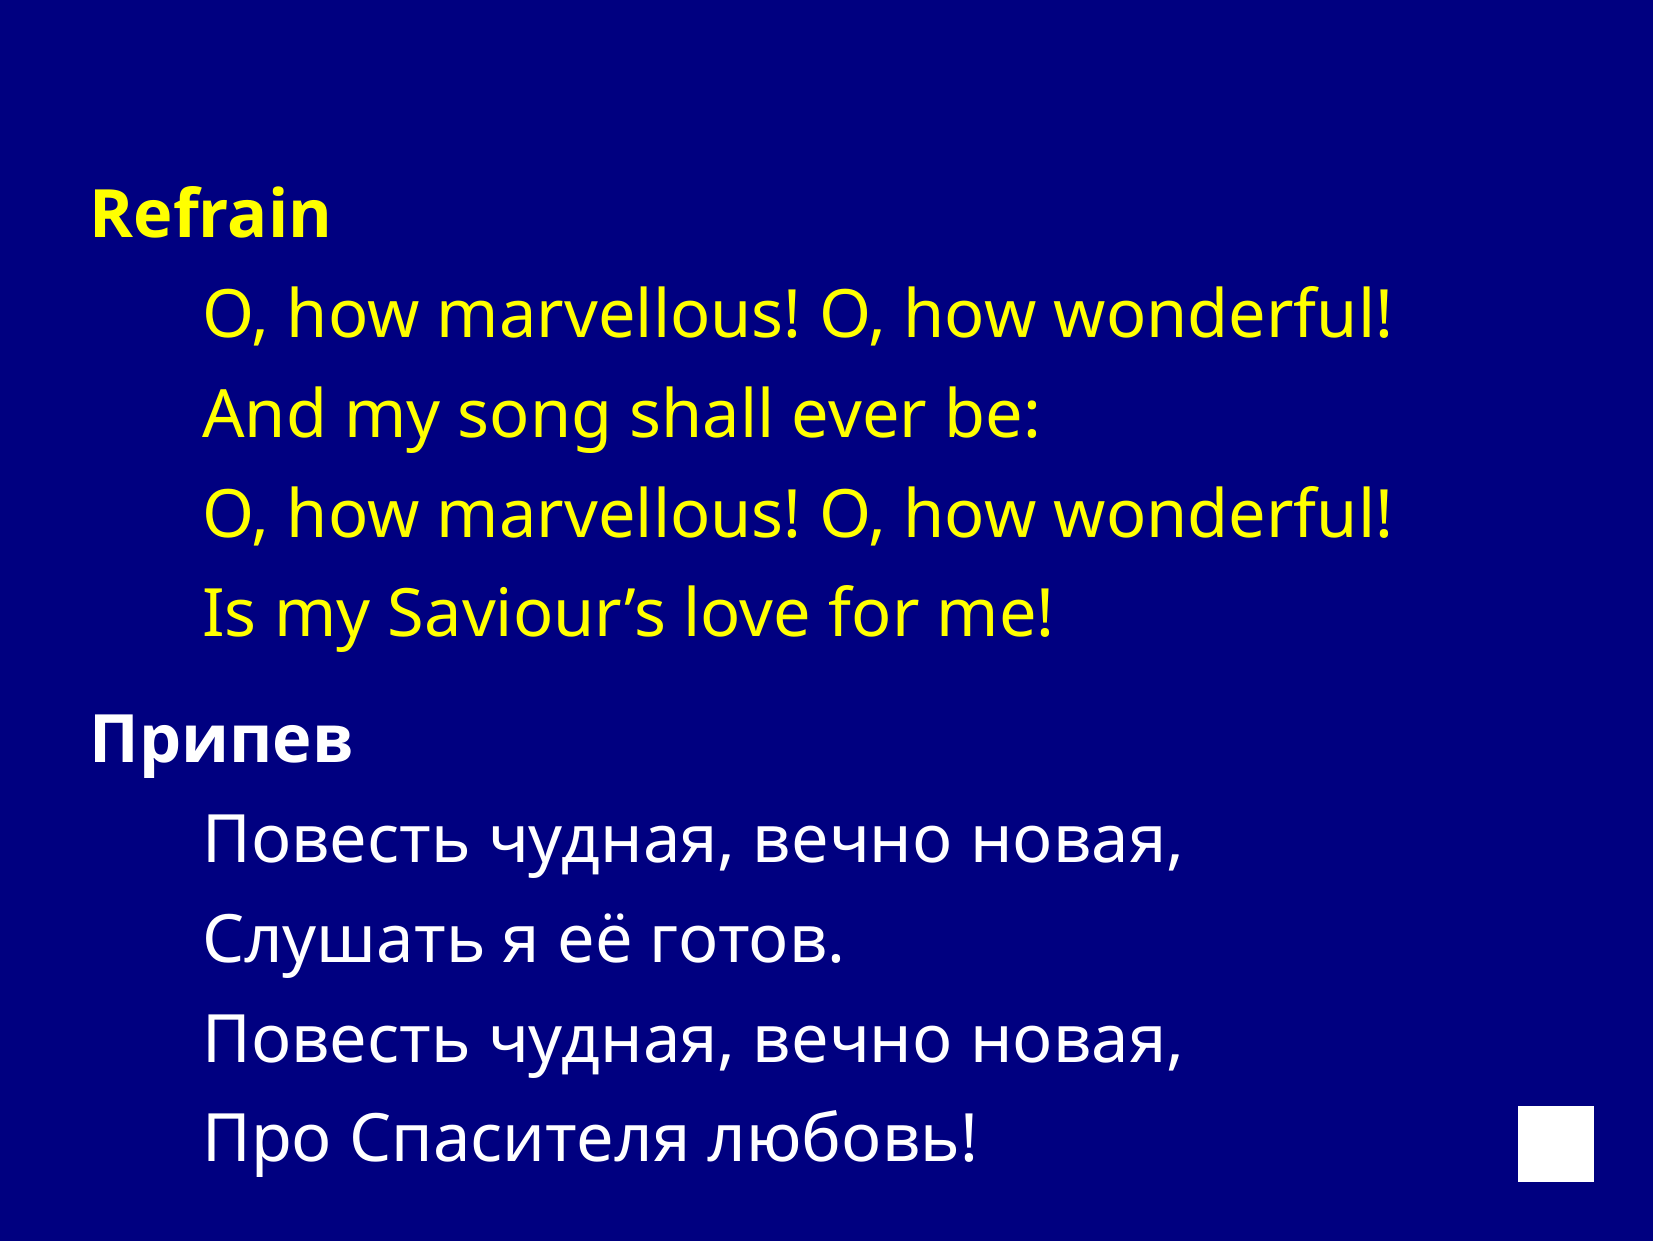

Refrain
	O, how marvellous! O, how wonderful!
	And my song shall ever be:
	O, how marvellous! O, how wonderful!
	Is my Saviour’s love for me!
Припев
	Повесть чудная, вечно новая,
	Слушать я её готов.
	Повесть чудная, вечно новая,
	Про Спасителя любовь!